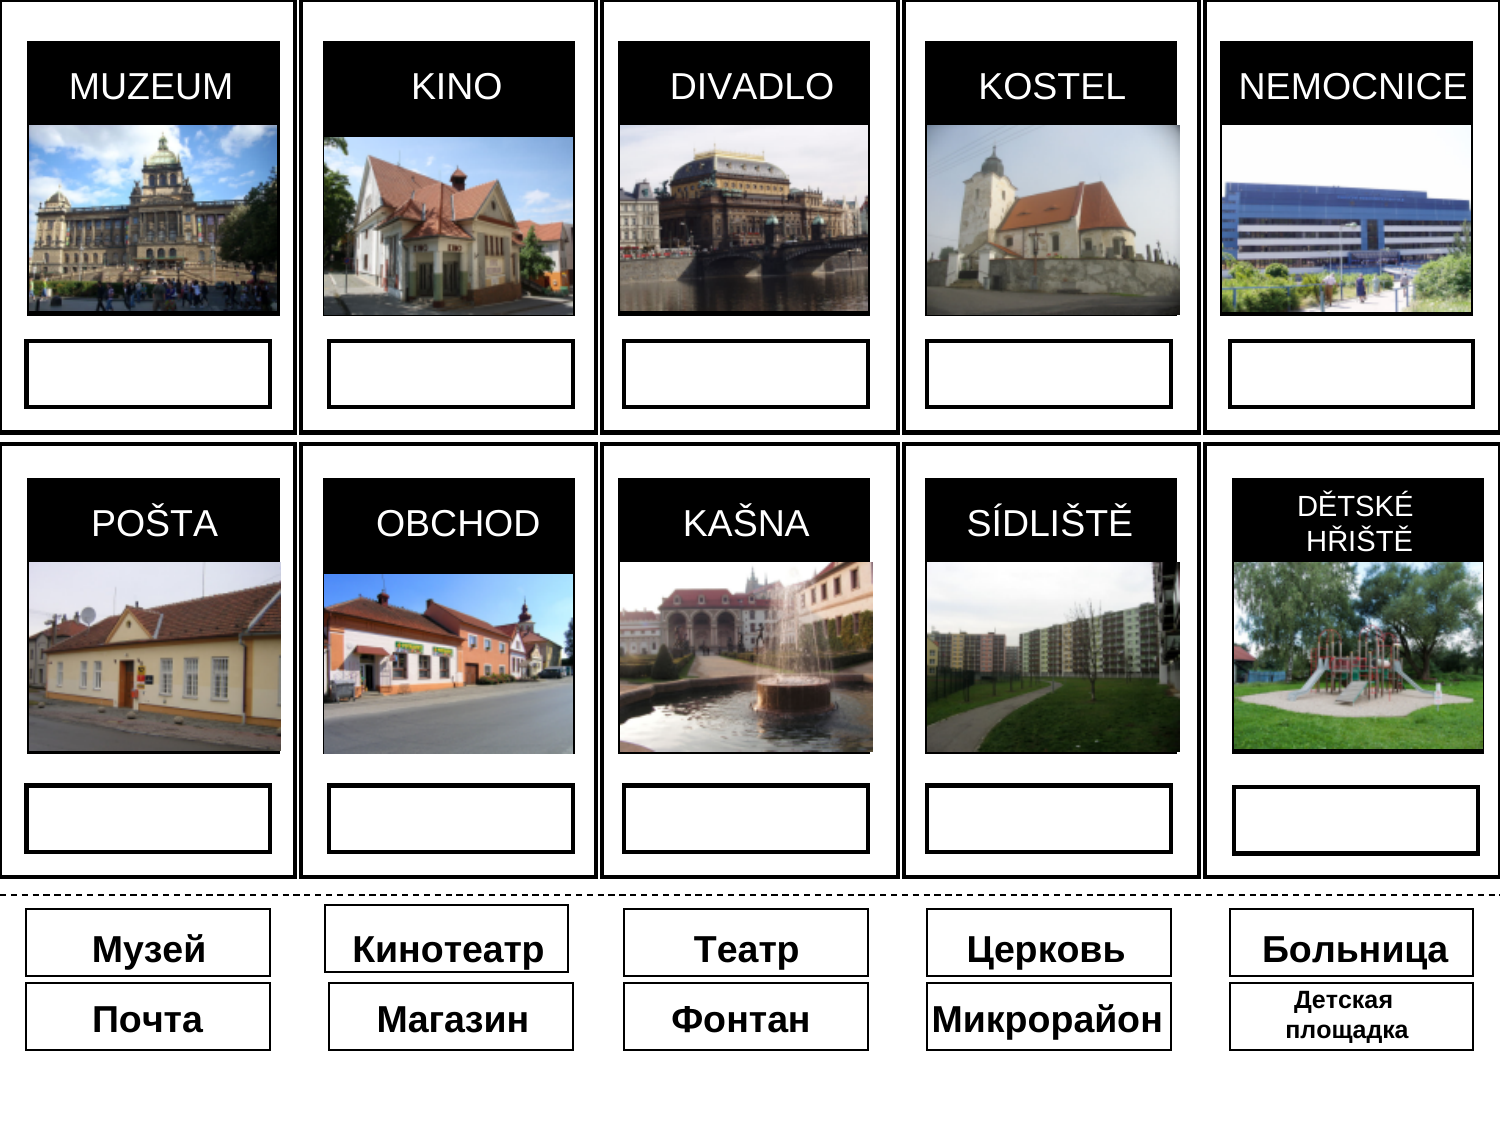

одевать
одевать
MUZEUM
KINO
DIVADLO
KOSTEL
NEMOCNICE
DĚTSKÉ
HŘIŠTĚ
POŠTA
OBCHOD
KAŠNA
SÍDLIŠTĚ
Музей
Кинотеатр
Театр
Церковь
Больница
Детская
площадка
Почта
Магазин
Фонтан
Микрорайон